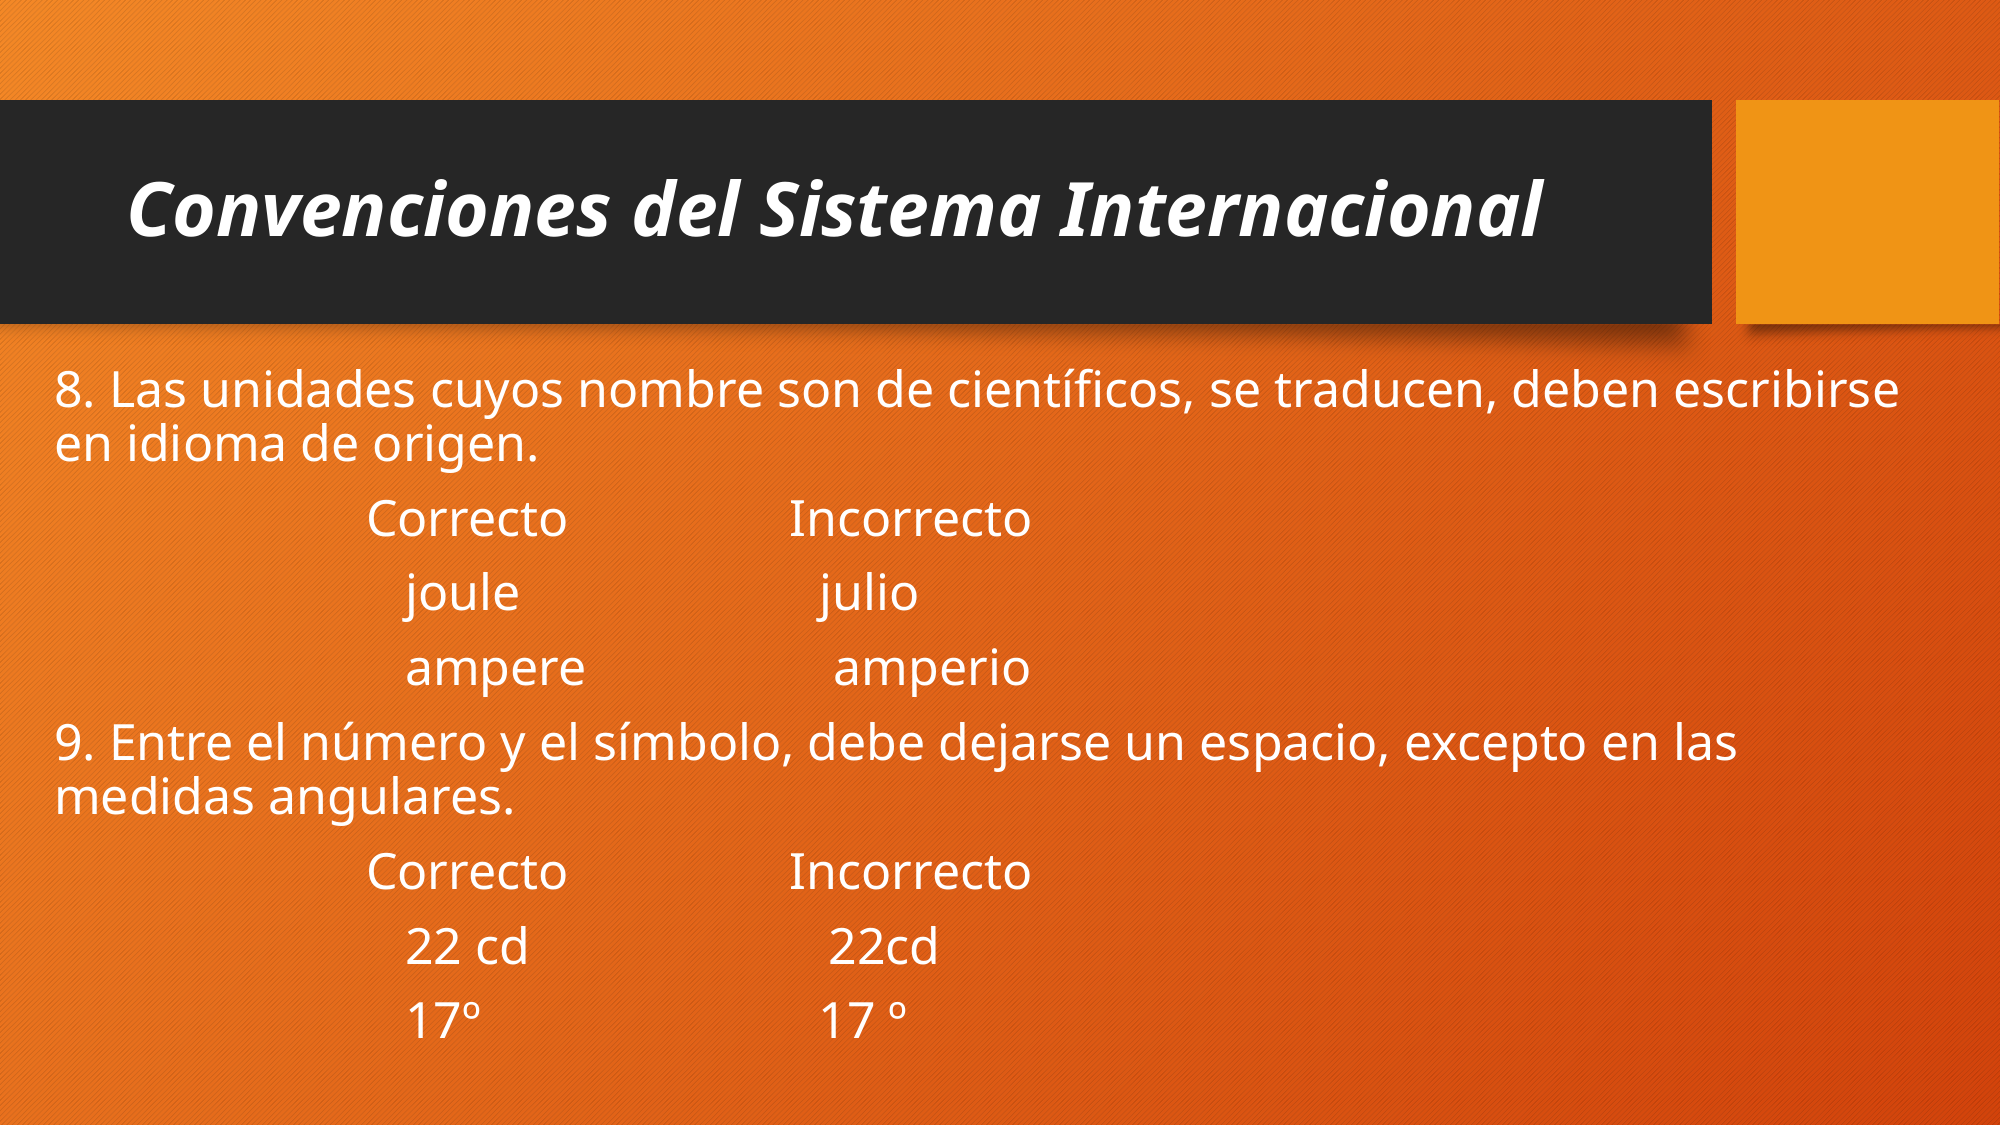

# Convenciones del Sistema Internacional
8. Las unidades cuyos nombre son de científicos, se traducen, deben escribirse en idioma de origen.
 Correcto Incorrecto
 joule julio
 ampere amperio
9. Entre el número y el símbolo, debe dejarse un espacio, excepto en las medidas angulares.
 Correcto Incorrecto
 22 cd 22cd
 17º 17 º